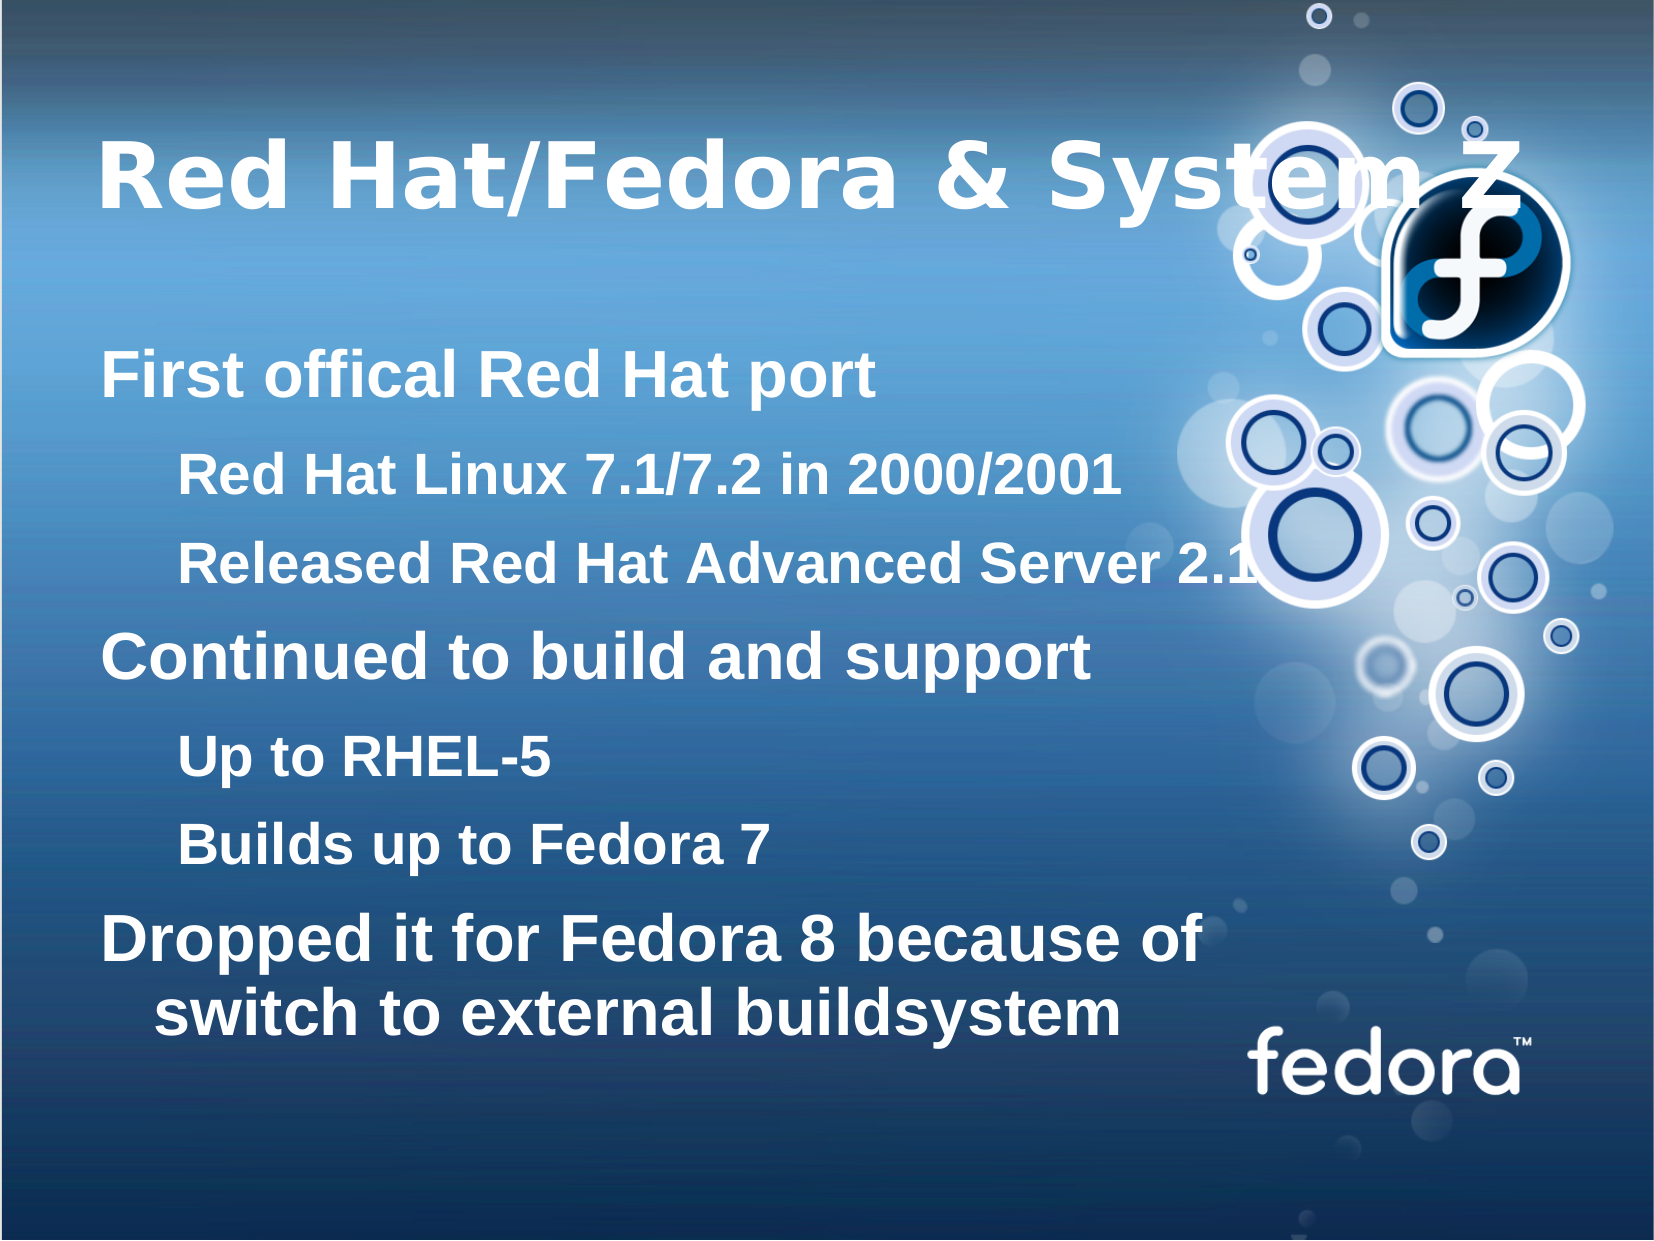

# Red Hat/Fedora & System Z
First offical Red Hat port
Red Hat Linux 7.1/7.2 in 2000/2001
Released Red Hat Advanced Server 2.1
Continued to build and support
Up to RHEL-5
Builds up to Fedora 7
Dropped it for Fedora 8 because of switch to external buildsystem